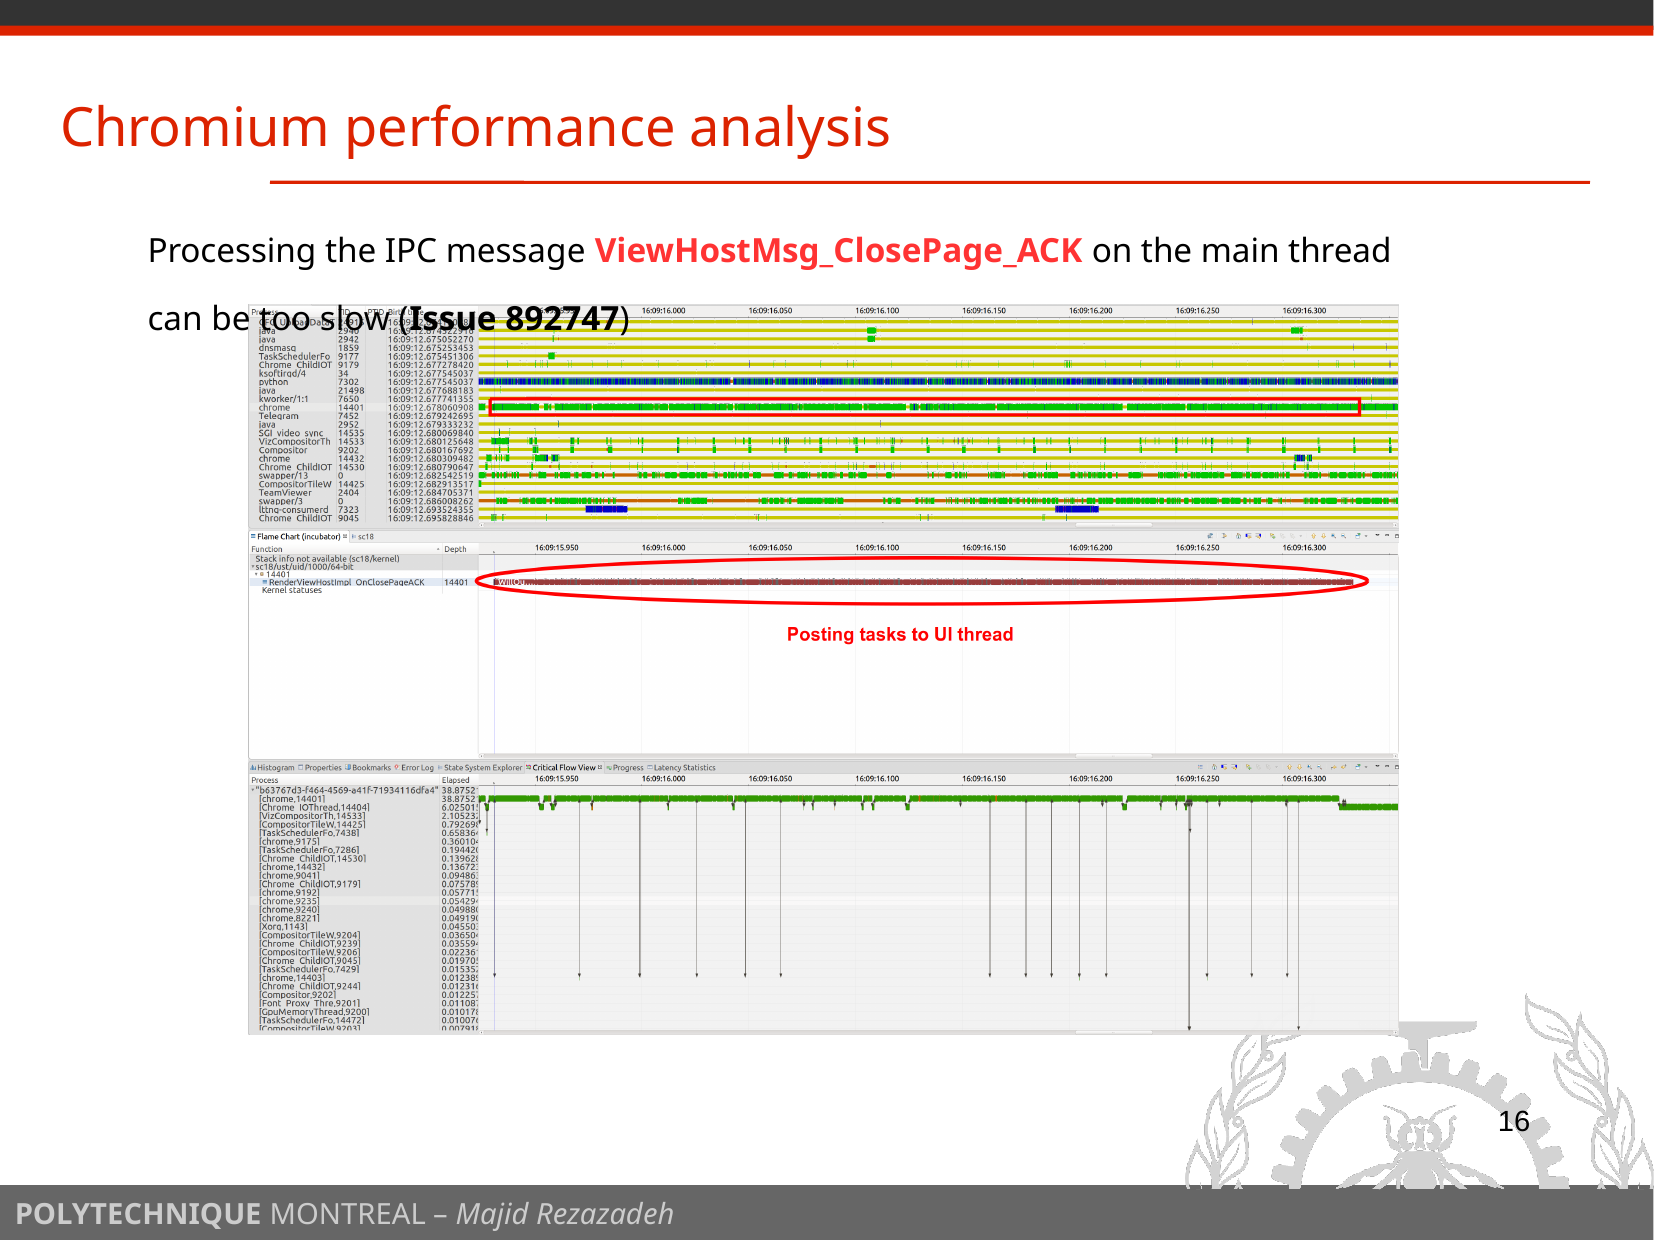

Chromium performance analysis
Processing the IPC message ViewHostMsg_ClosePage_ACK on the main thread can be too slow (Issue 892747)
Numerous tasks (approximately 2700 tasks) from different sources are being sent and queued to the main thread while it is running a task from “OnMessageReceivedNoFilter”
16
POLYTECHNIQUE MONTREAL – Majid Rezazadeh